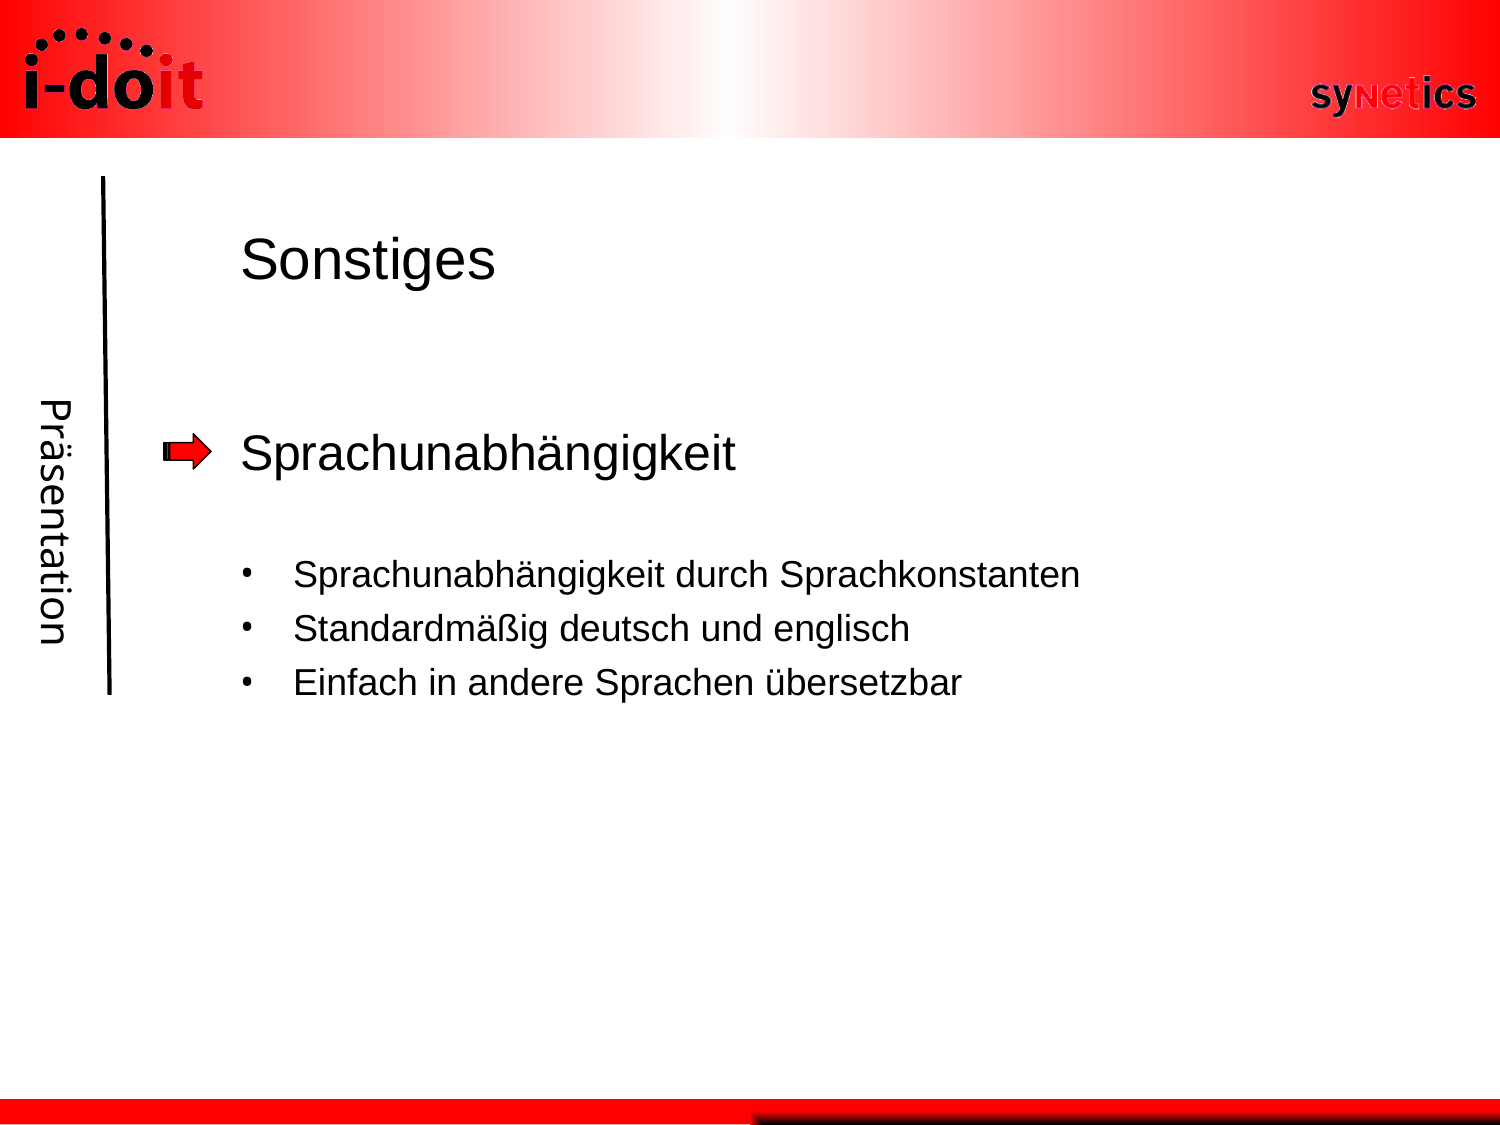

Sonstiges
Sprachunabhängigkeit
Sprachunabhängigkeit durch Sprachkonstanten
Standardmäßig deutsch und englisch
Einfach in andere Sprachen übersetzbar